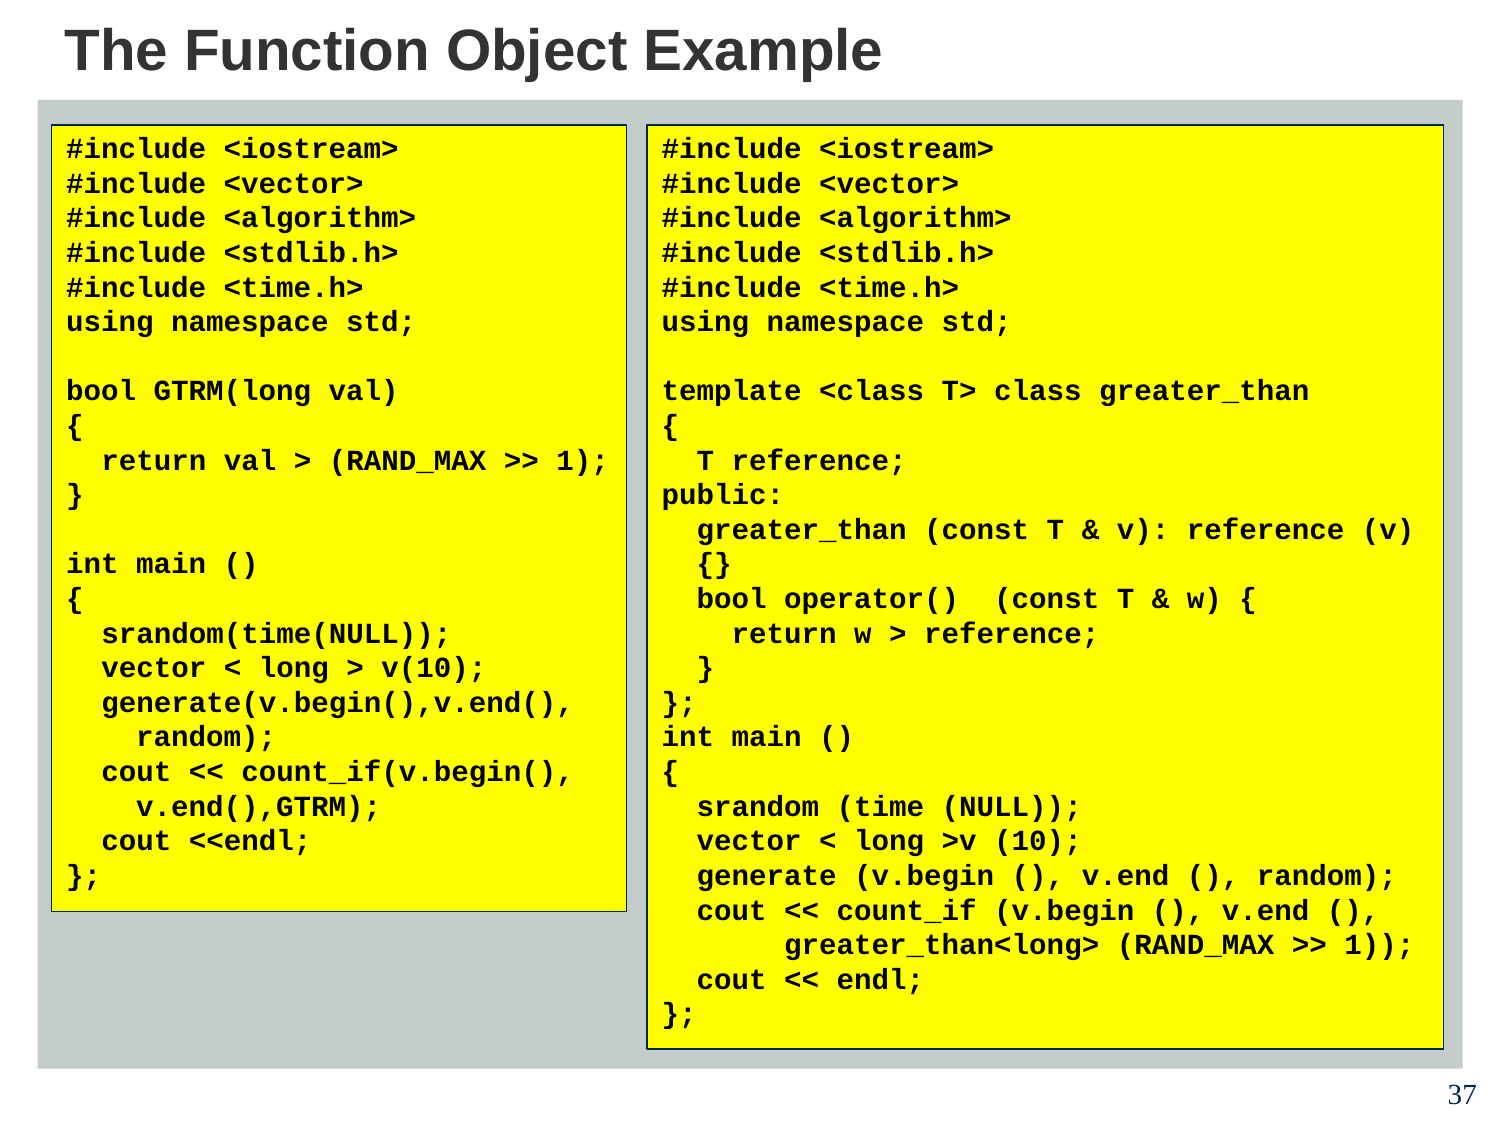

# The Function Object Example
#include <iostream>
#include <vector>
#include <algorithm>
#include <stdlib.h>
#include <time.h>
using namespace std;
bool GTRM(long val)
{
 return val > (RAND_MAX >> 1);
}
int main ()
{
 srandom(time(NULL));
 vector < long > v(10);
 generate(v.begin(),v.end(), random);
 cout << count_if(v.begin(), v.end(),GTRM);
 cout <<endl;
};
#include <iostream>
#include <vector>
#include <algorithm>
#include <stdlib.h>
#include <time.h>
using namespace std;
template <class T> class greater_than
{
 T reference;
public:
 greater_than (const T & v): reference (v) {}
 bool operator() (const T & w) {
 return w > reference;
 }
};
int main ()
{
 srandom (time (NULL));
 vector < long >v (10);
 generate (v.begin (), v.end (), random);
 cout << count_if (v.begin (), v.end (),
 greater_than<long> (RAND_MAX >> 1));
 cout << endl;
};